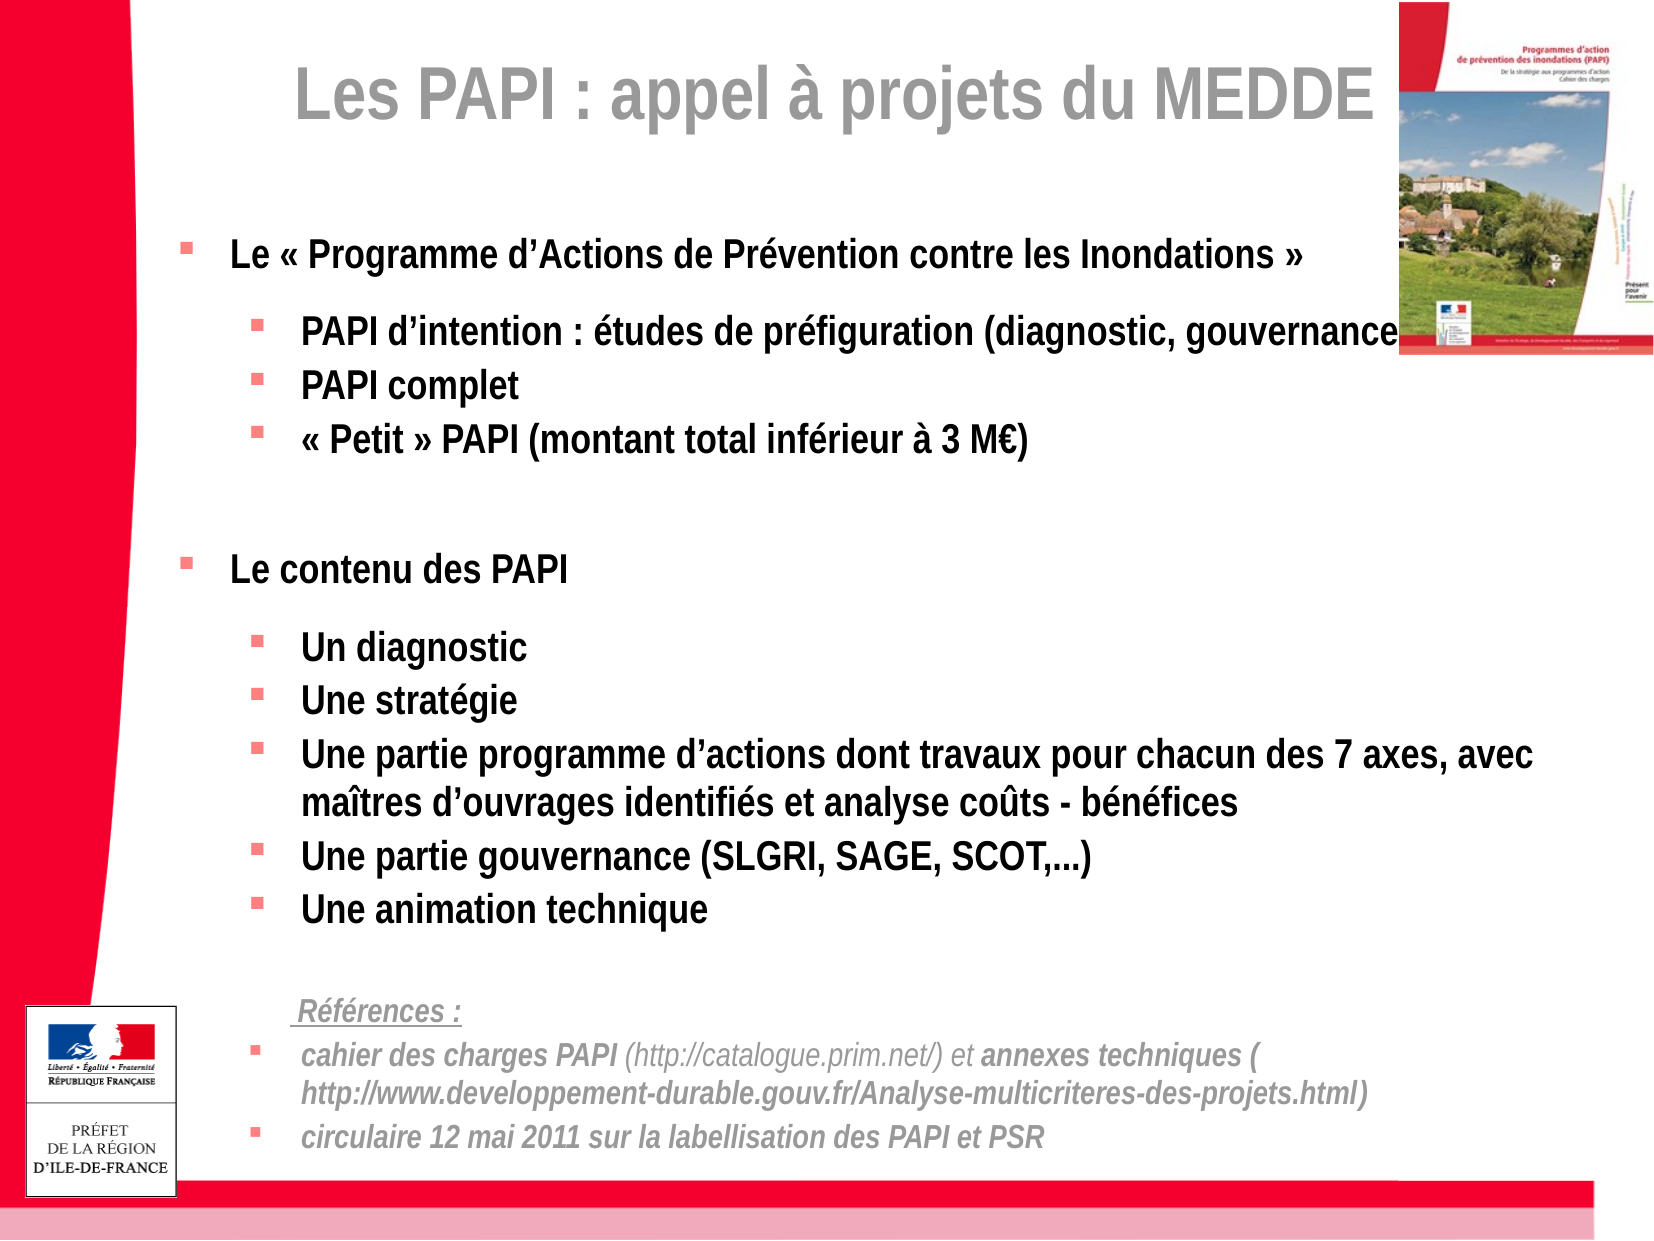

# Les PAPI : appel à projets du MEDDE
Le « Programme d’Actions de Prévention contre les Inondations »
PAPI d’intention : études de préfiguration (diagnostic, gouvernance,...)
PAPI complet
« Petit » PAPI (montant total inférieur à 3 M€)
Le contenu des PAPI
Un diagnostic
Une stratégie
Une partie programme d’actions dont travaux pour chacun des 7 axes, avec maîtres d’ouvrages identifiés et analyse coûts - bénéfices
Une partie gouvernance (SLGRI, SAGE, SCOT,...)
Une animation technique
 Références :
cahier des charges PAPI (http://catalogue.prim.net/) et annexes techniques (http://www.developpement-durable.gouv.fr/Analyse-multicriteres-des-projets.html)
circulaire 12 mai 2011 sur la labellisation des PAPI et PSR